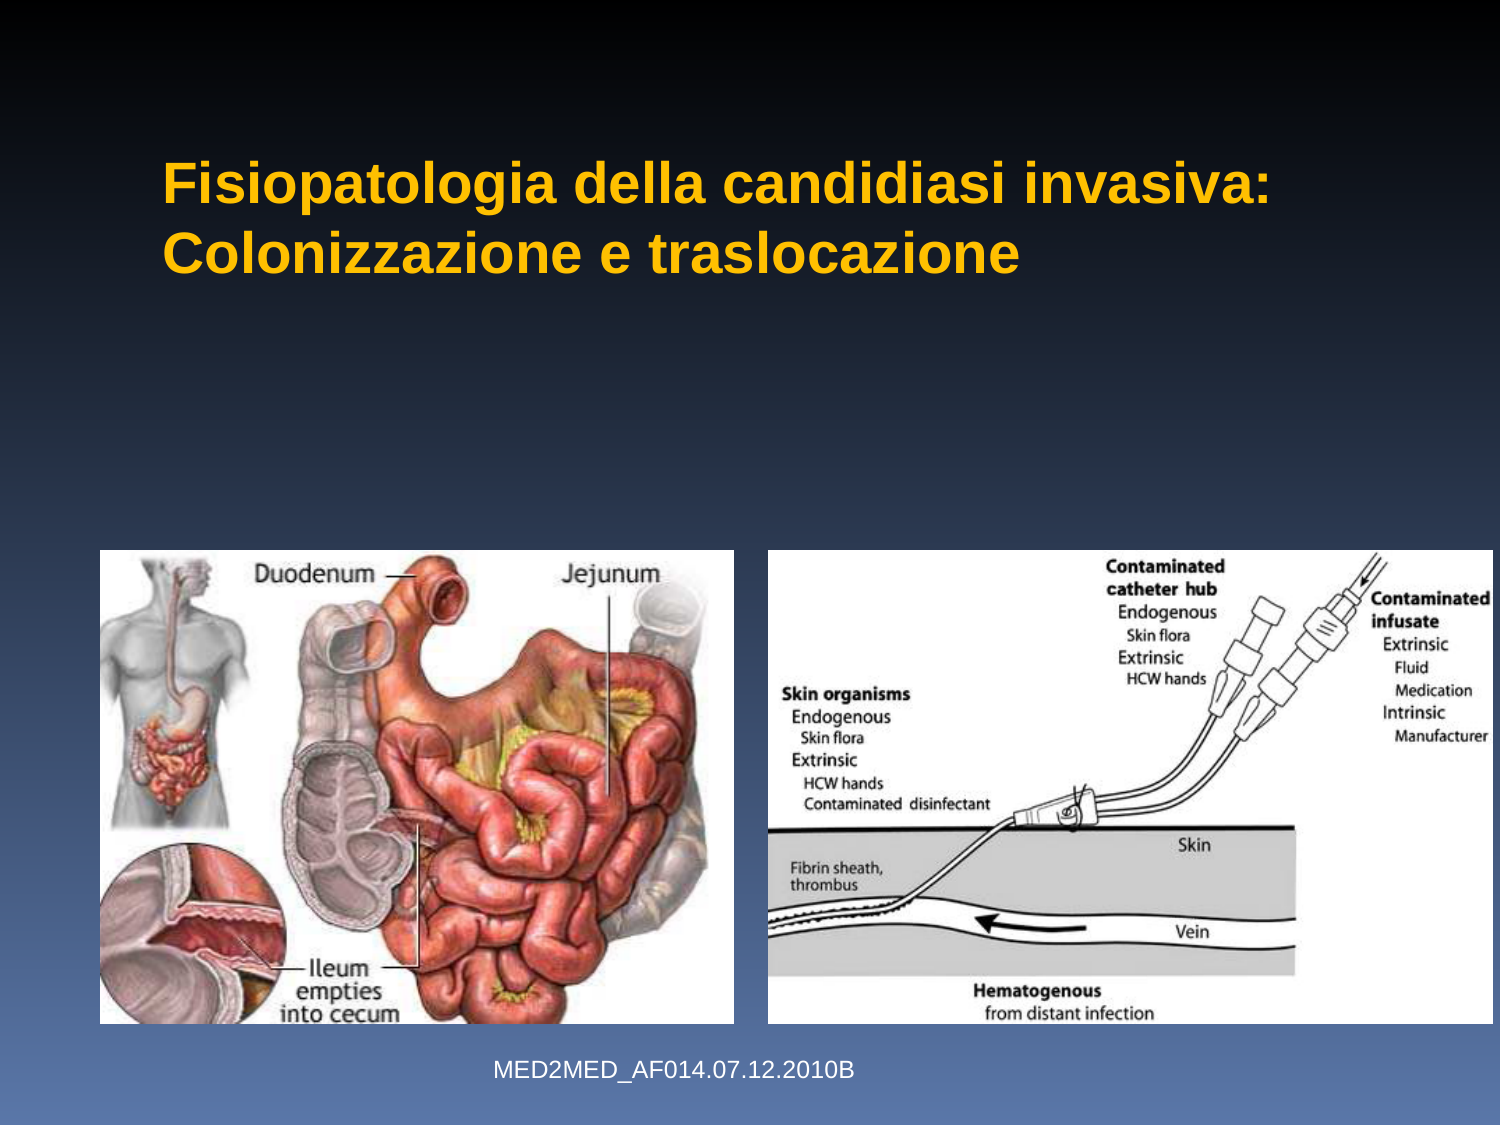

Fisiopatologia della candidiasi invasiva:
Colonizzazione e traslocazione
MED2MED_AF014.07.12.2010B